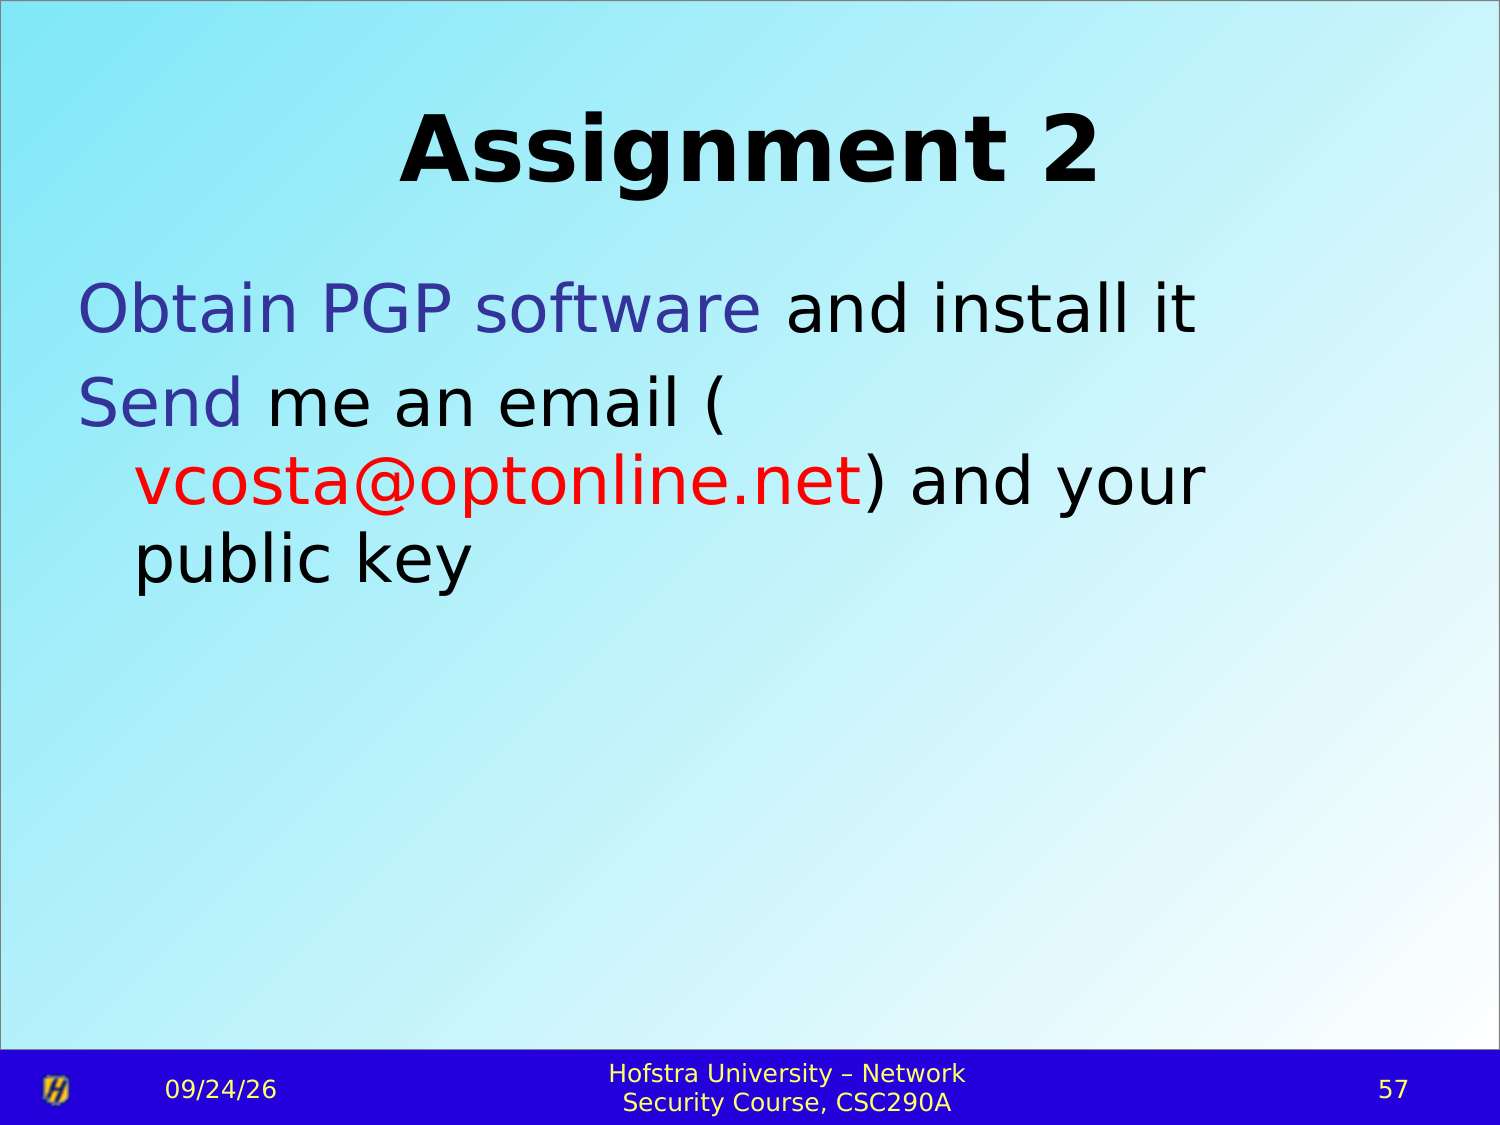

# Assignment 2
Obtain PGP software and install it
Send me an email (vcosta@optonline.net) and your public key
57